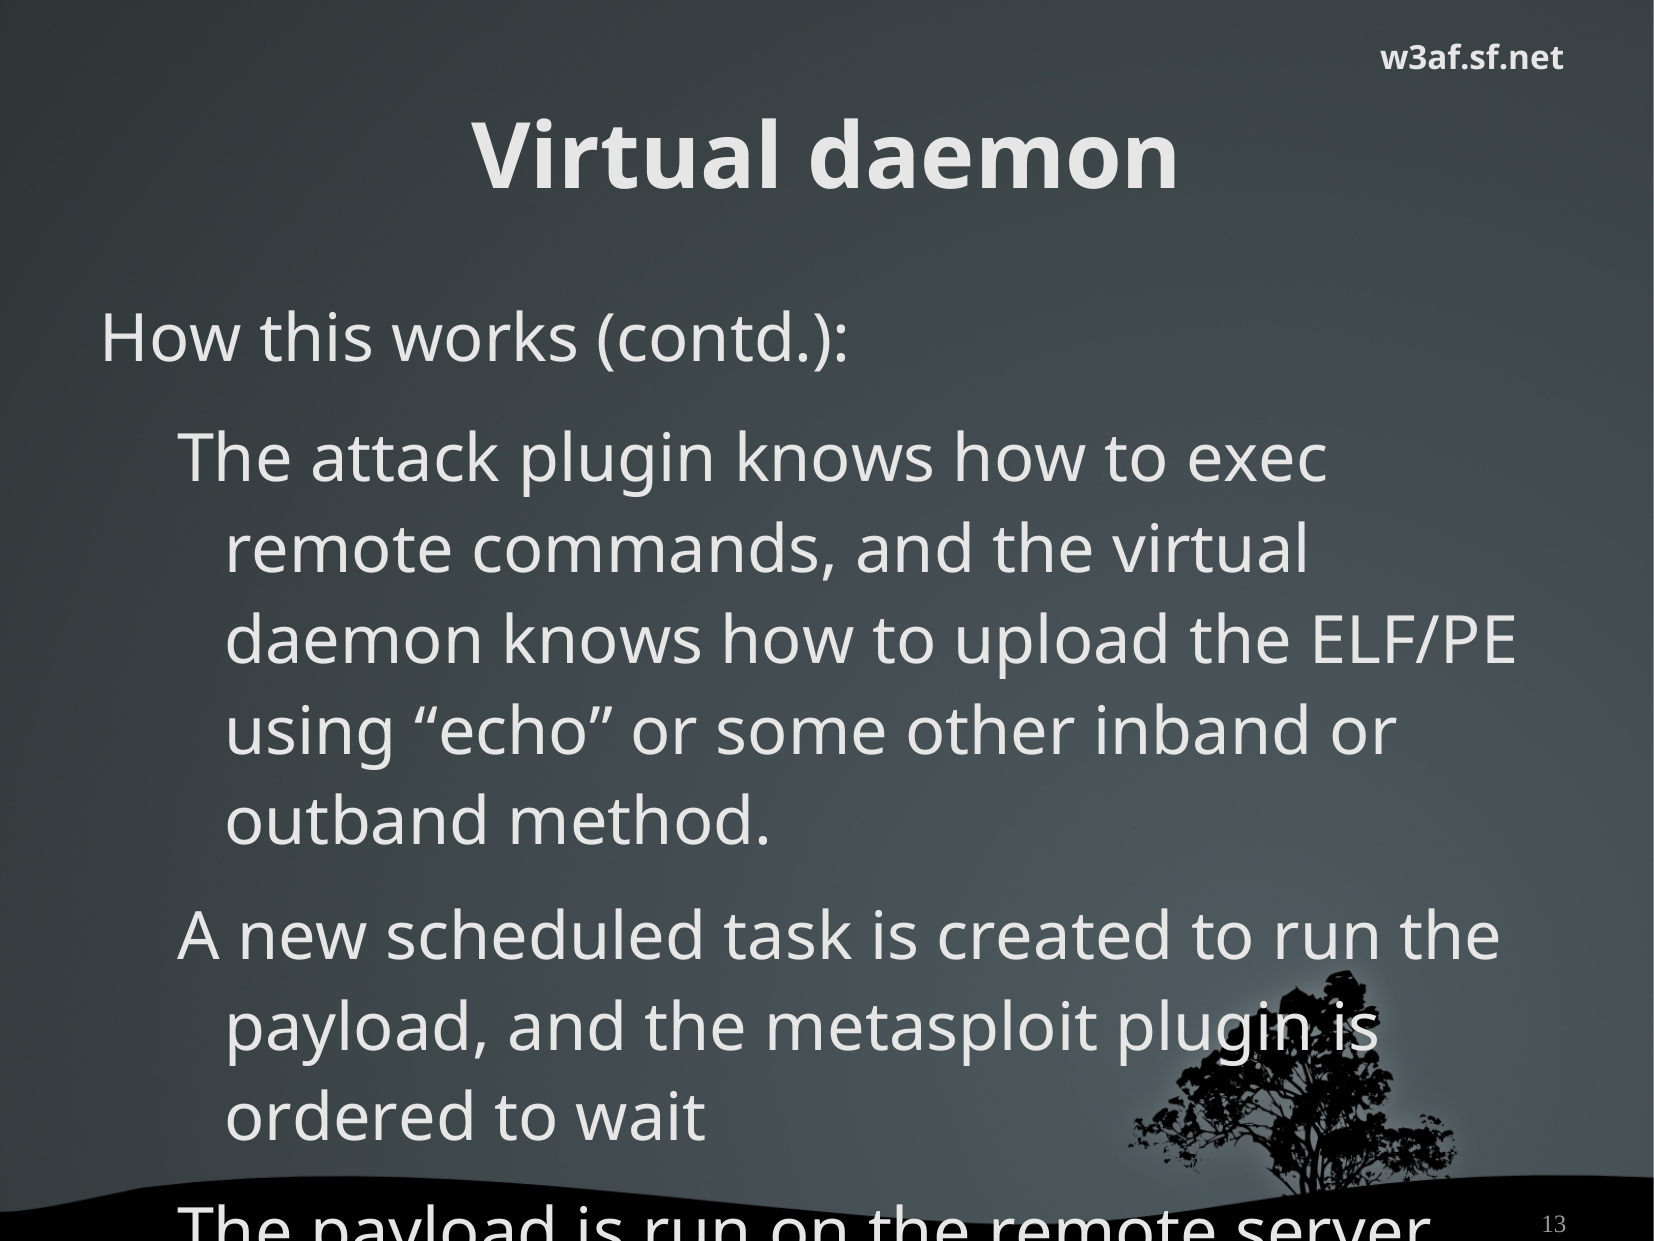

w3af.sf.net
# Virtual daemon
 How this works (contd.):
The attack plugin knows how to exec remote commands, and the virtual daemon knows how to upload the ELF/PE using “echo” or some other inband or outband method.
A new scheduled task is created to run the payload, and the metasploit plugin is ordered to wait
The payload is run on the remote server.
13